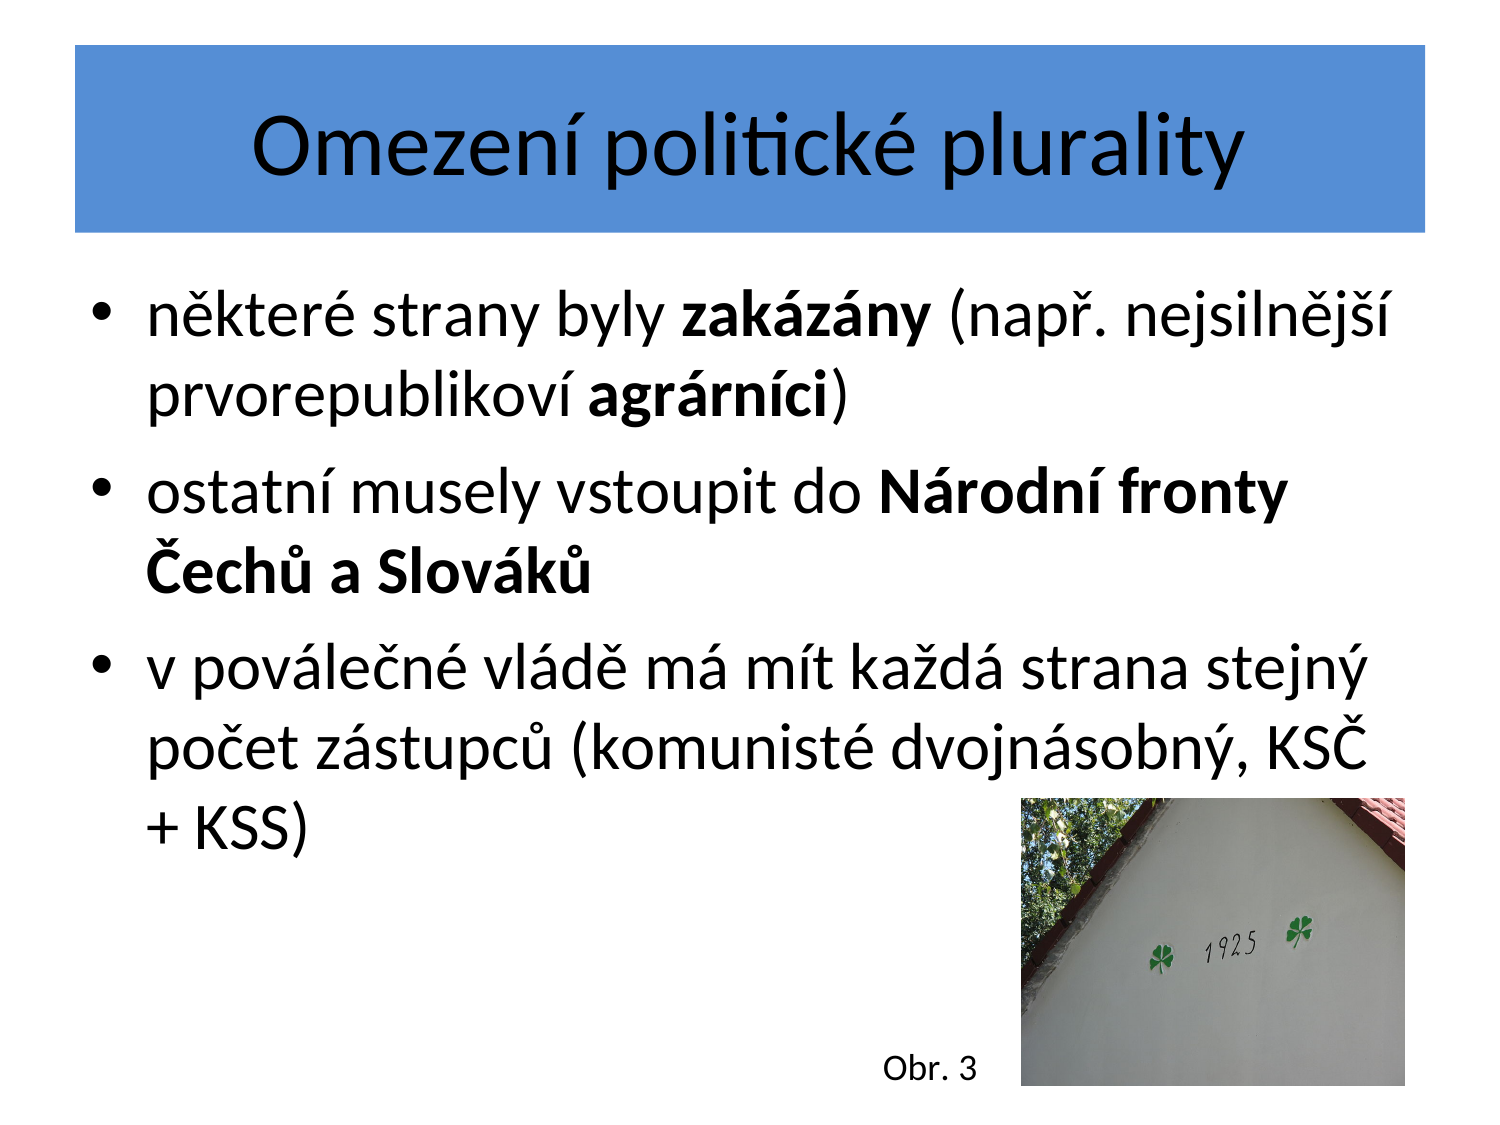

# Omezení politické plurality
některé strany byly zakázány (např. nejsilnější prvorepublikoví agrárníci)
ostatní musely vstoupit do Národní fronty Čechů a Slováků
v poválečné vládě má mít každá strana stejný počet zástupců (komunisté dvojnásobný, KSČ + KSS)
Obr. 3